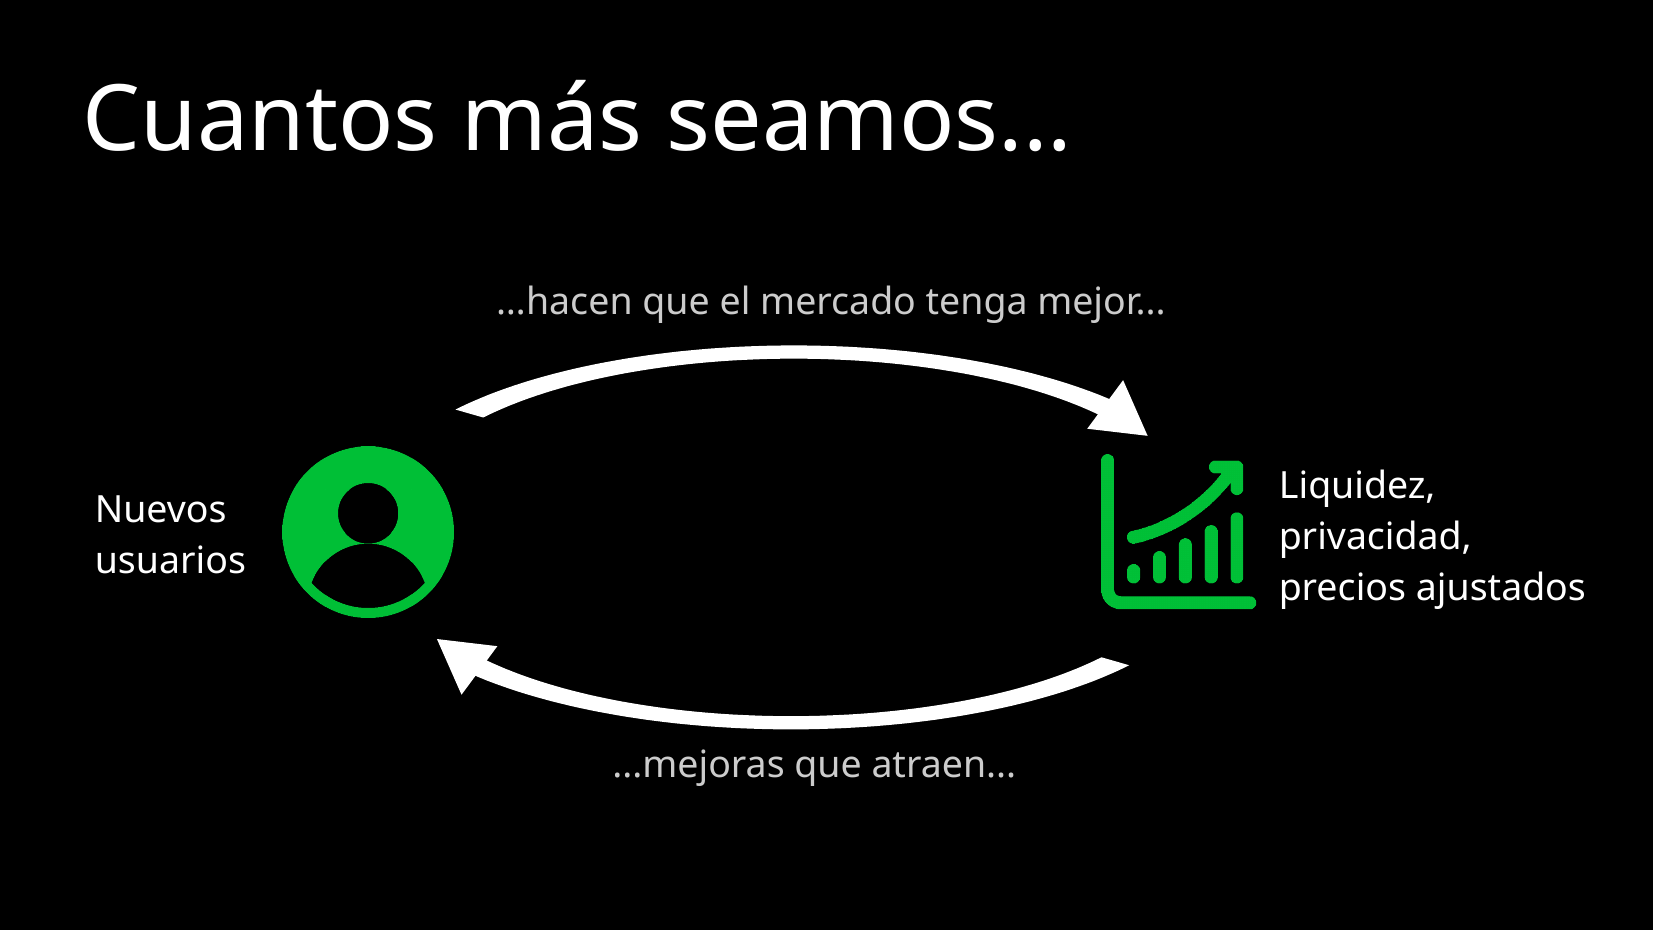

# Cuantos más seamos...
…hacen que el mercado tenga mejor...
...mejoras que atraen...
Liquidez,
privacidad,
precios ajustados
Nuevos
usuarios